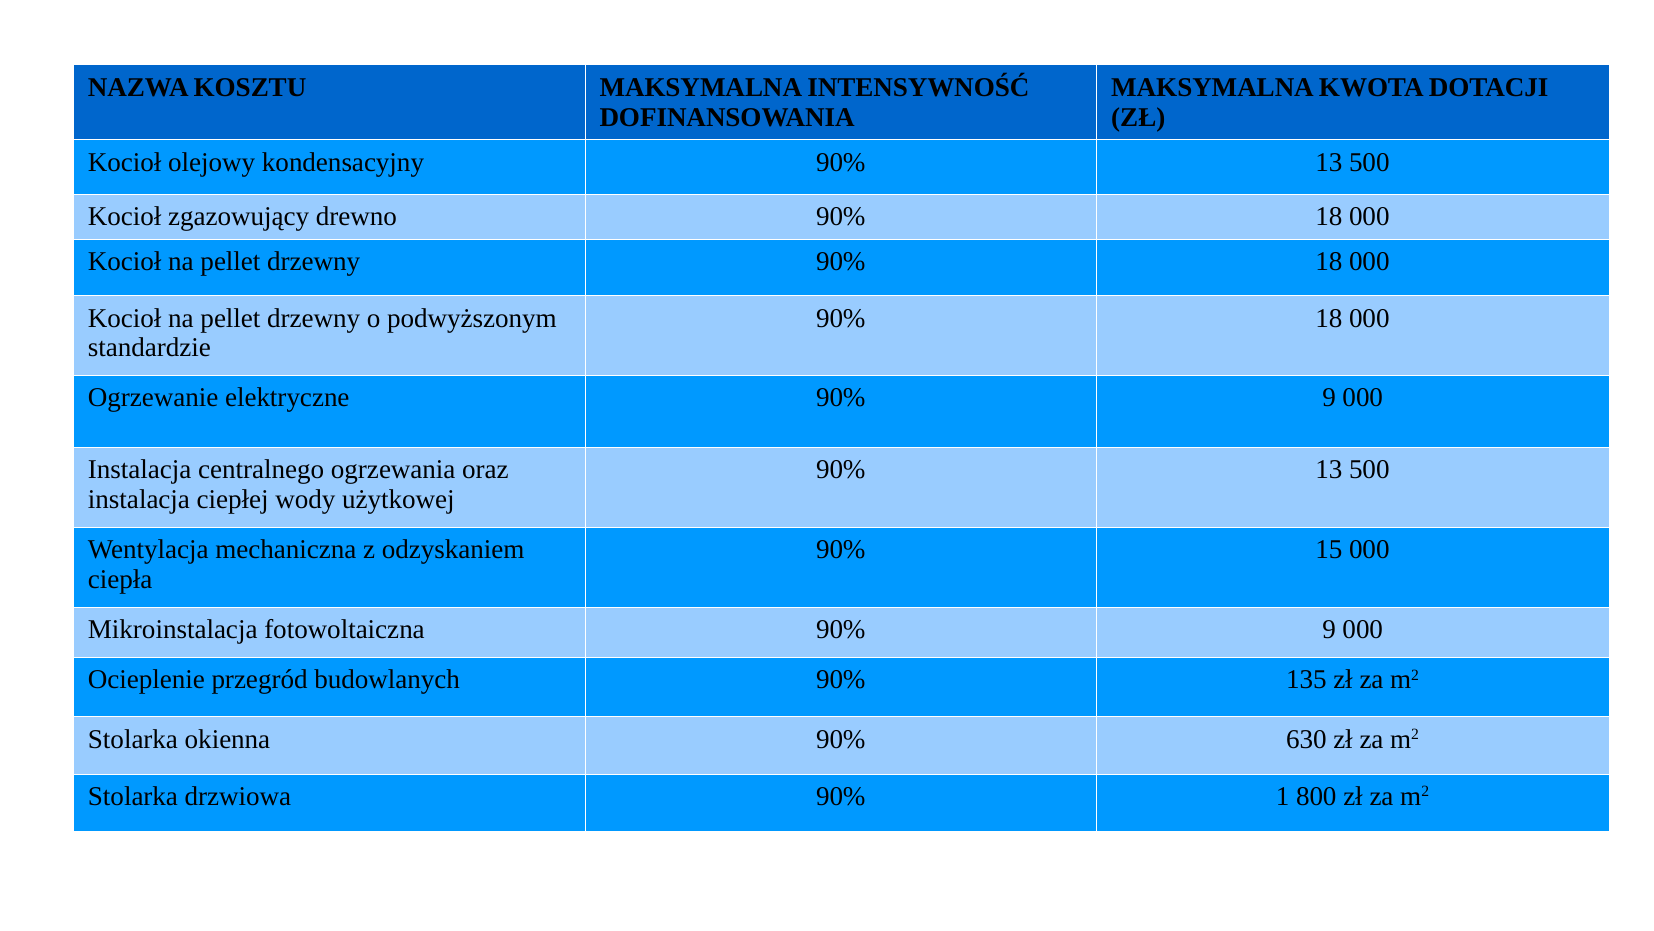

| NAZWA KOSZTU | MAKSYMALNA INTENSYWNOŚĆ DOFINANSOWANIA | MAKSYMALNA KWOTA DOTACJI (ZŁ) |
| --- | --- | --- |
| Kocioł olejowy kondensacyjny | 90% | 13 500 |
| Kocioł zgazowujący drewno | 90% | 18 000 |
| Kocioł na pellet drzewny | 90% | 18 000 |
| Kocioł na pellet drzewny o podwyższonym standardzie | 90% | 18 000 |
| Ogrzewanie elektryczne | 90% | 9 000 |
| Instalacja centralnego ogrzewania oraz instalacja ciepłej wody użytkowej | 90% | 13 500 |
| Wentylacja mechaniczna z odzyskaniem ciepła | 90% | 15 000 |
| Mikroinstalacja fotowoltaiczna | 90% | 9 000 |
| Ocieplenie przegród budowlanych | 90% | 135 zł za m2 |
| Stolarka okienna | 90% | 630 zł za m2 |
| Stolarka drzwiowa | 90% | 1 800 zł za m2 |